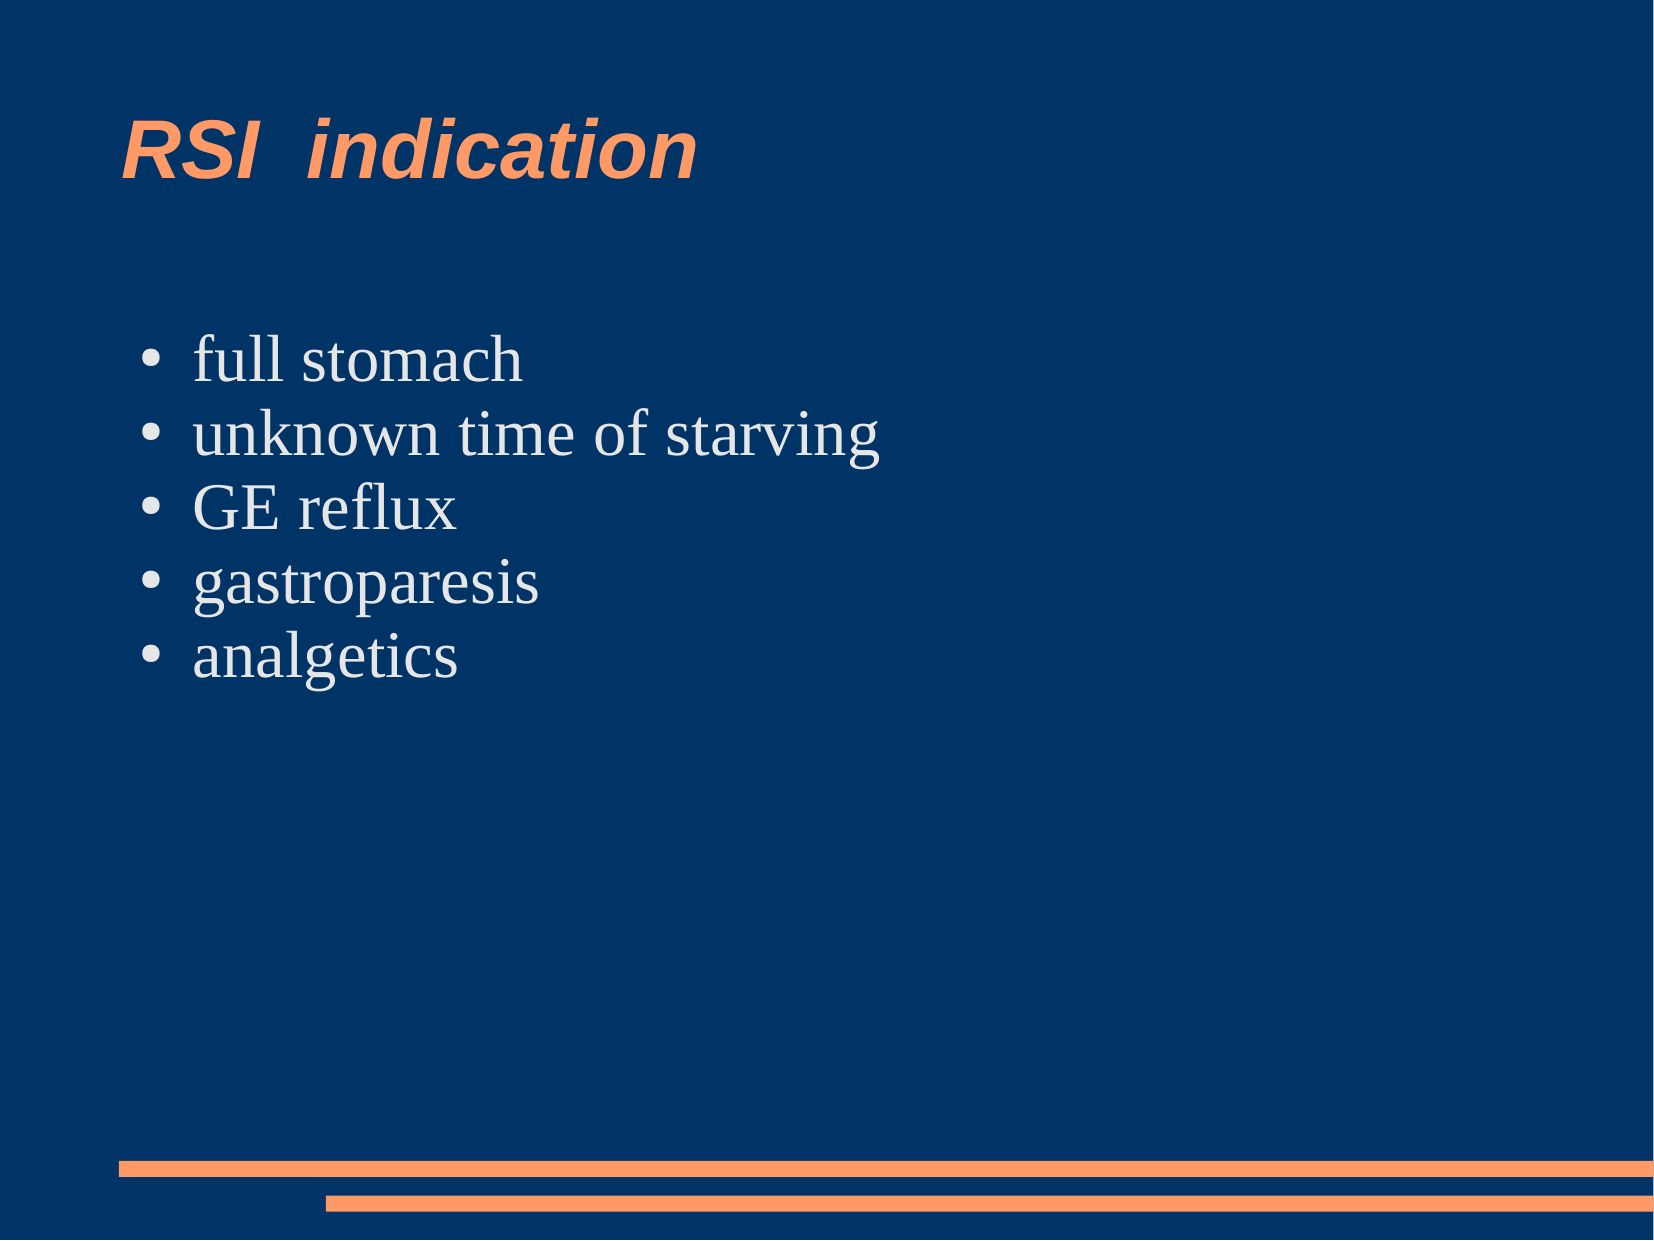

# RSI indication
full stomach
unknown time of starving
GE reflux
gastroparesis
analgetics